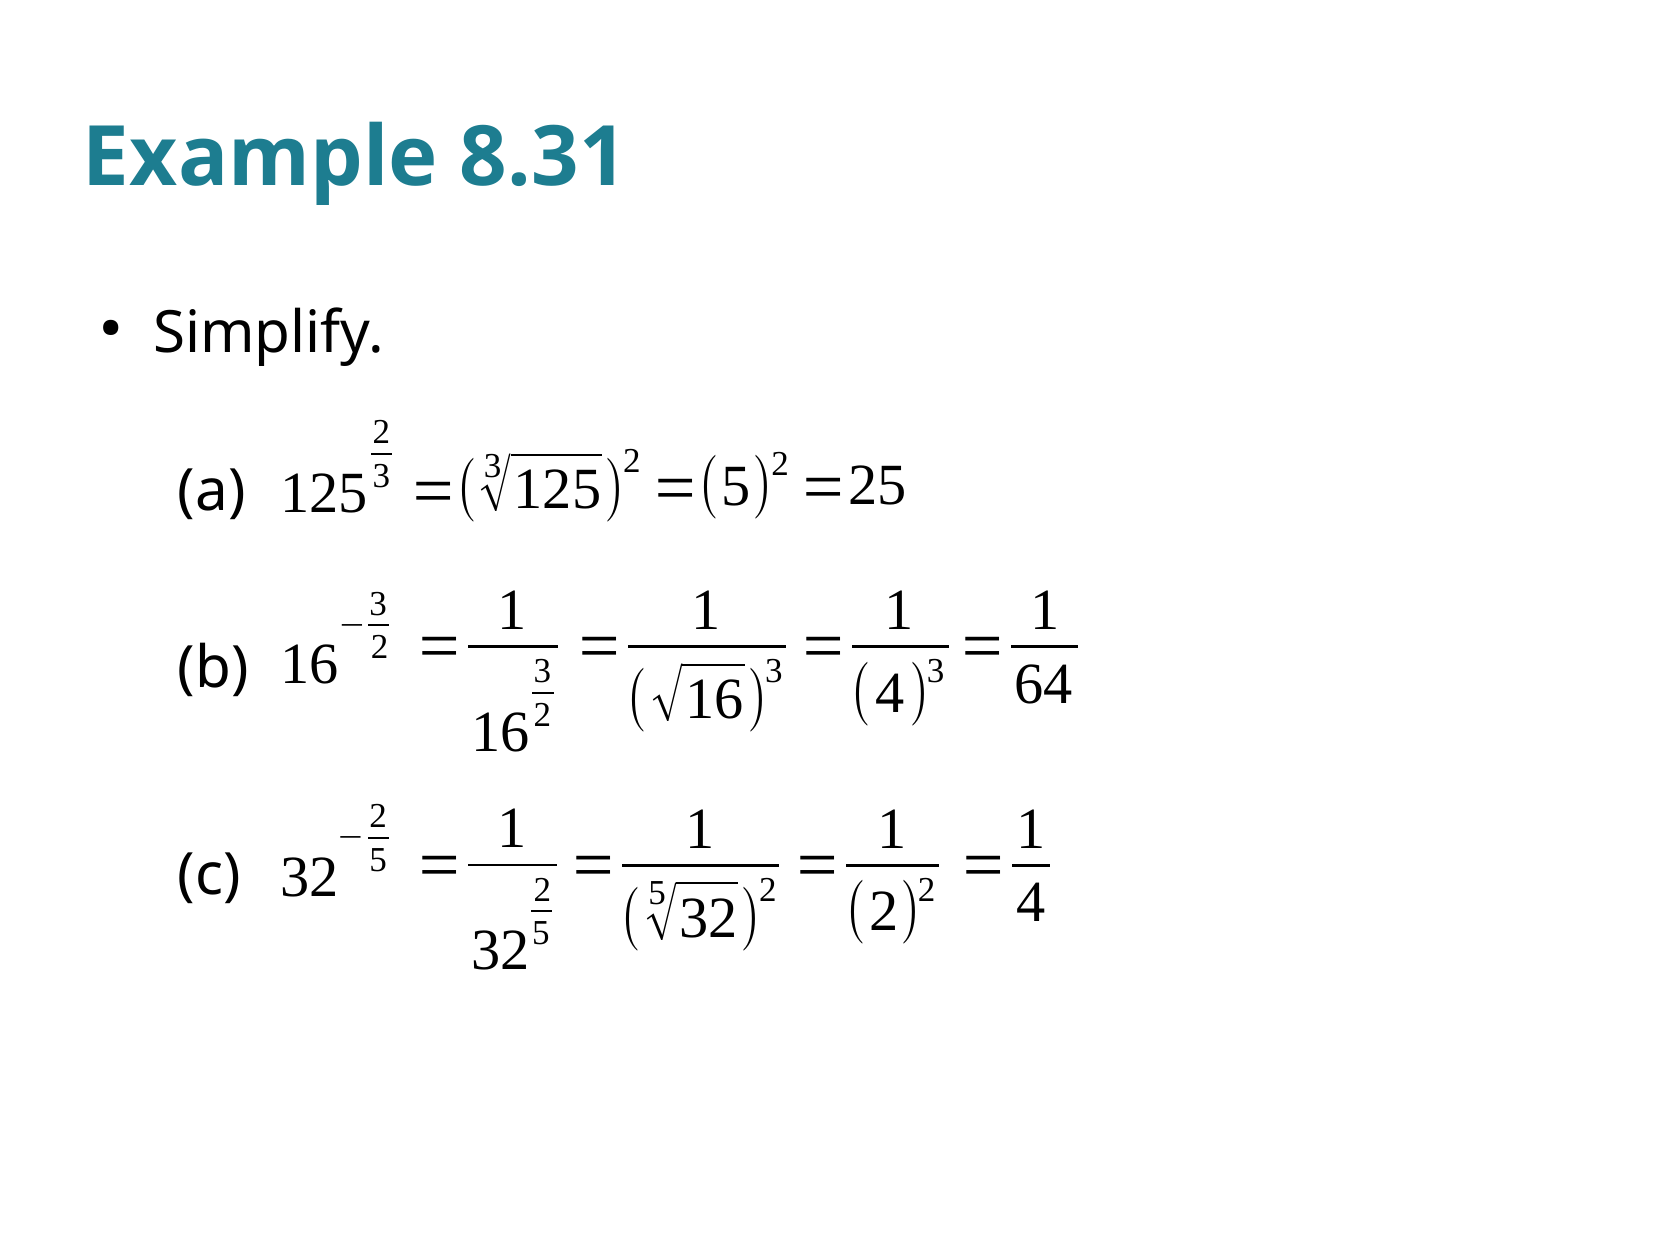

# Example 8.31
Simplify.
(a)
(b)
(c)